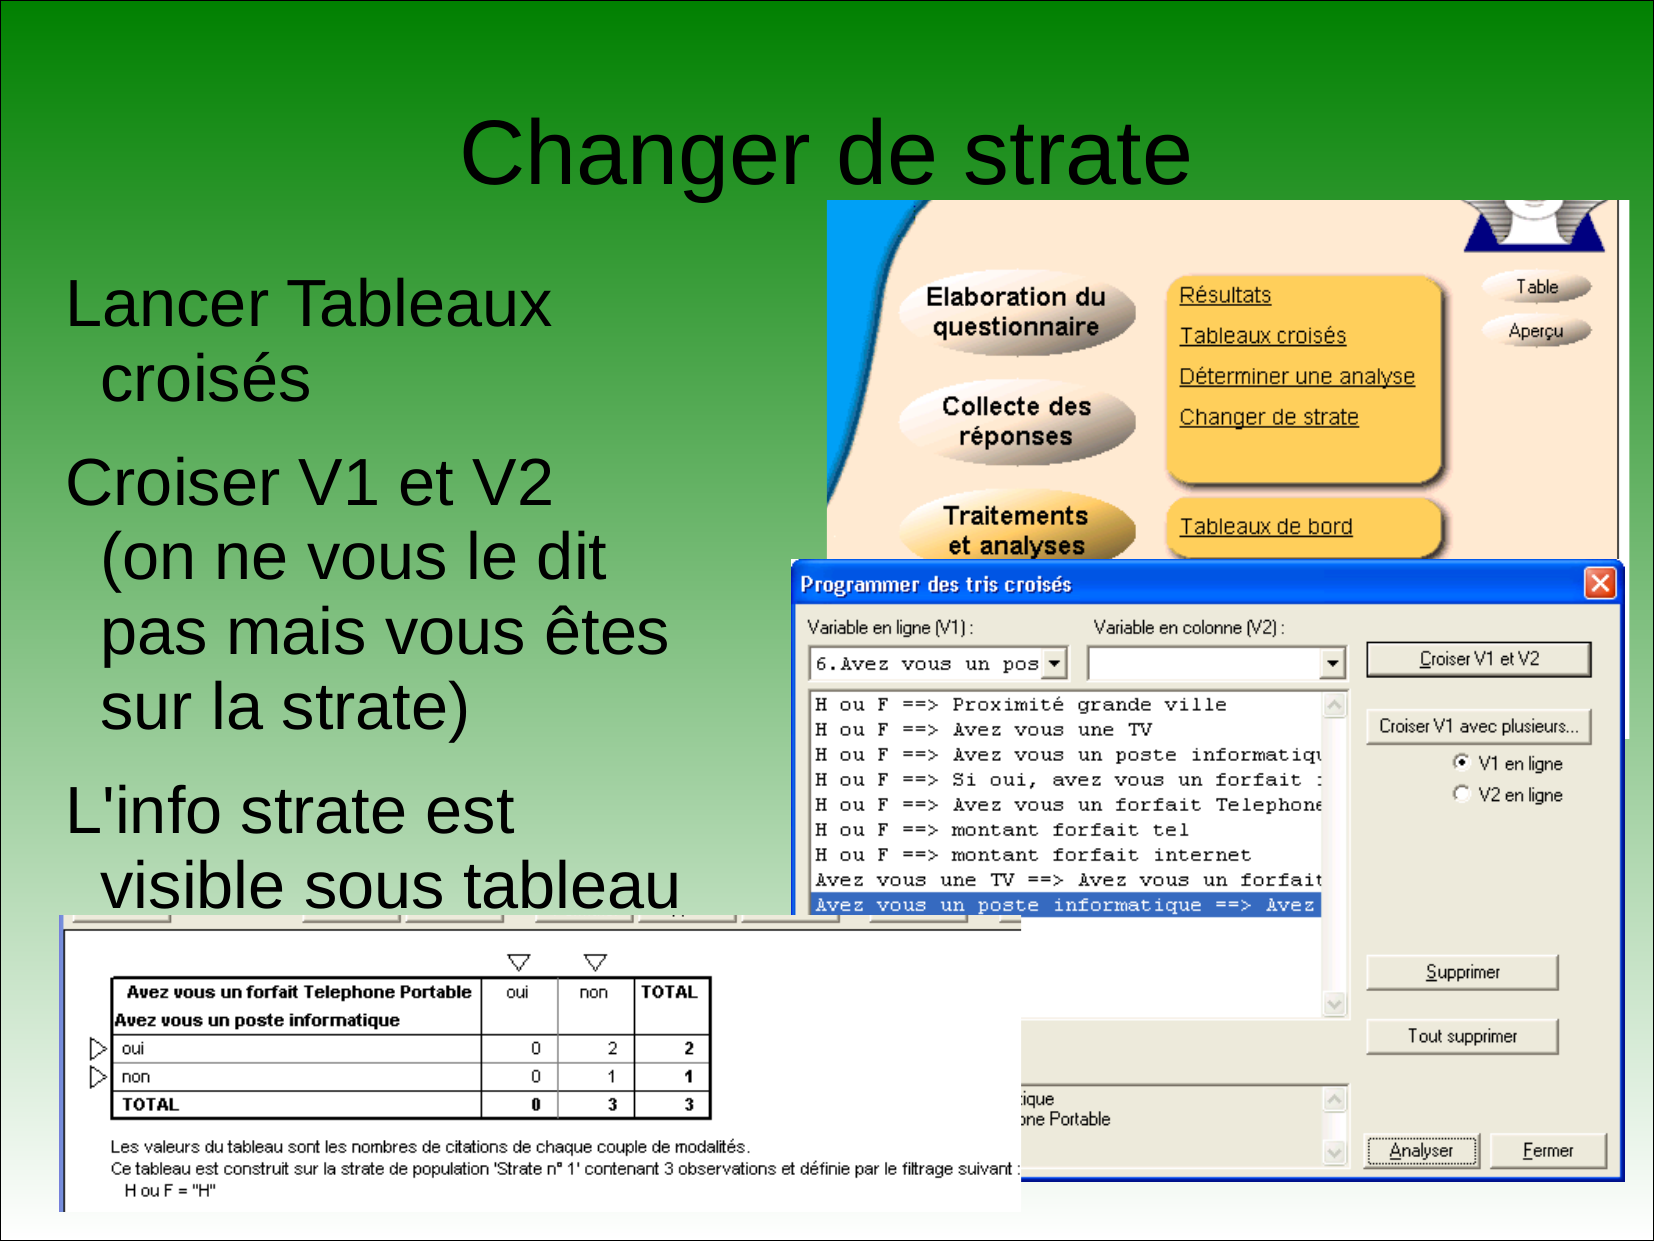

# Changer de strate
 Lancer Tableaux croisés
 Croiser V1 et V2
(on ne vous le dit pas mais vous êtes sur la strate)
 L'info strate est visible sous tableau